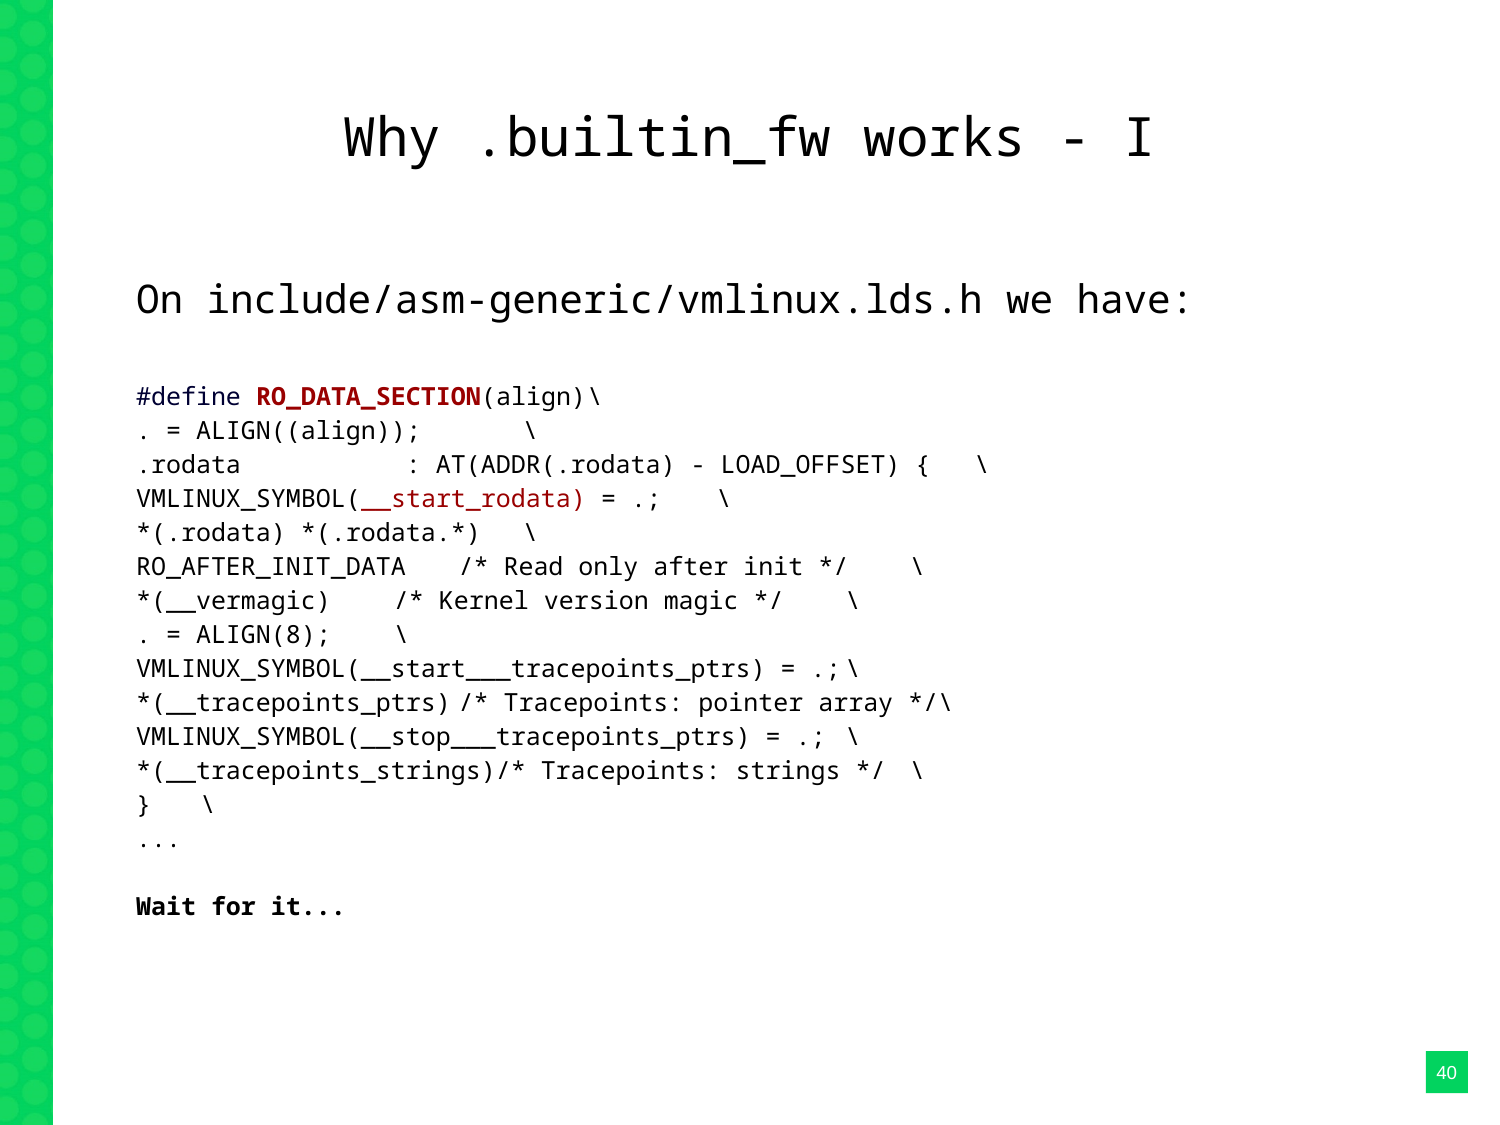

# Why .builtin_fw works - I
On include/asm-generic/vmlinux.lds.h we have:
#define RO_DATA_SECTION(align)					\
. = ALIGN((align));						\
.rodata : AT(ADDR(.rodata) - LOAD_OFFSET) {		\
VMLINUX_SYMBOL(__start_rodata) = .;			\
*(.rodata) *(.rodata.*)					\
RO_AFTER_INIT_DATA	/* Read only after init */	\
*(__vermagic)		/* Kernel version magic */	\
. = ALIGN(8);						\
VMLINUX_SYMBOL(__start___tracepoints_ptrs) = .;		\
*(__tracepoints_ptrs)	/* Tracepoints: pointer array */\
VMLINUX_SYMBOL(__stop___tracepoints_ptrs) = .;		\
*(__tracepoints_strings)/* Tracepoints: strings */	\
}								\
...
Wait for it...